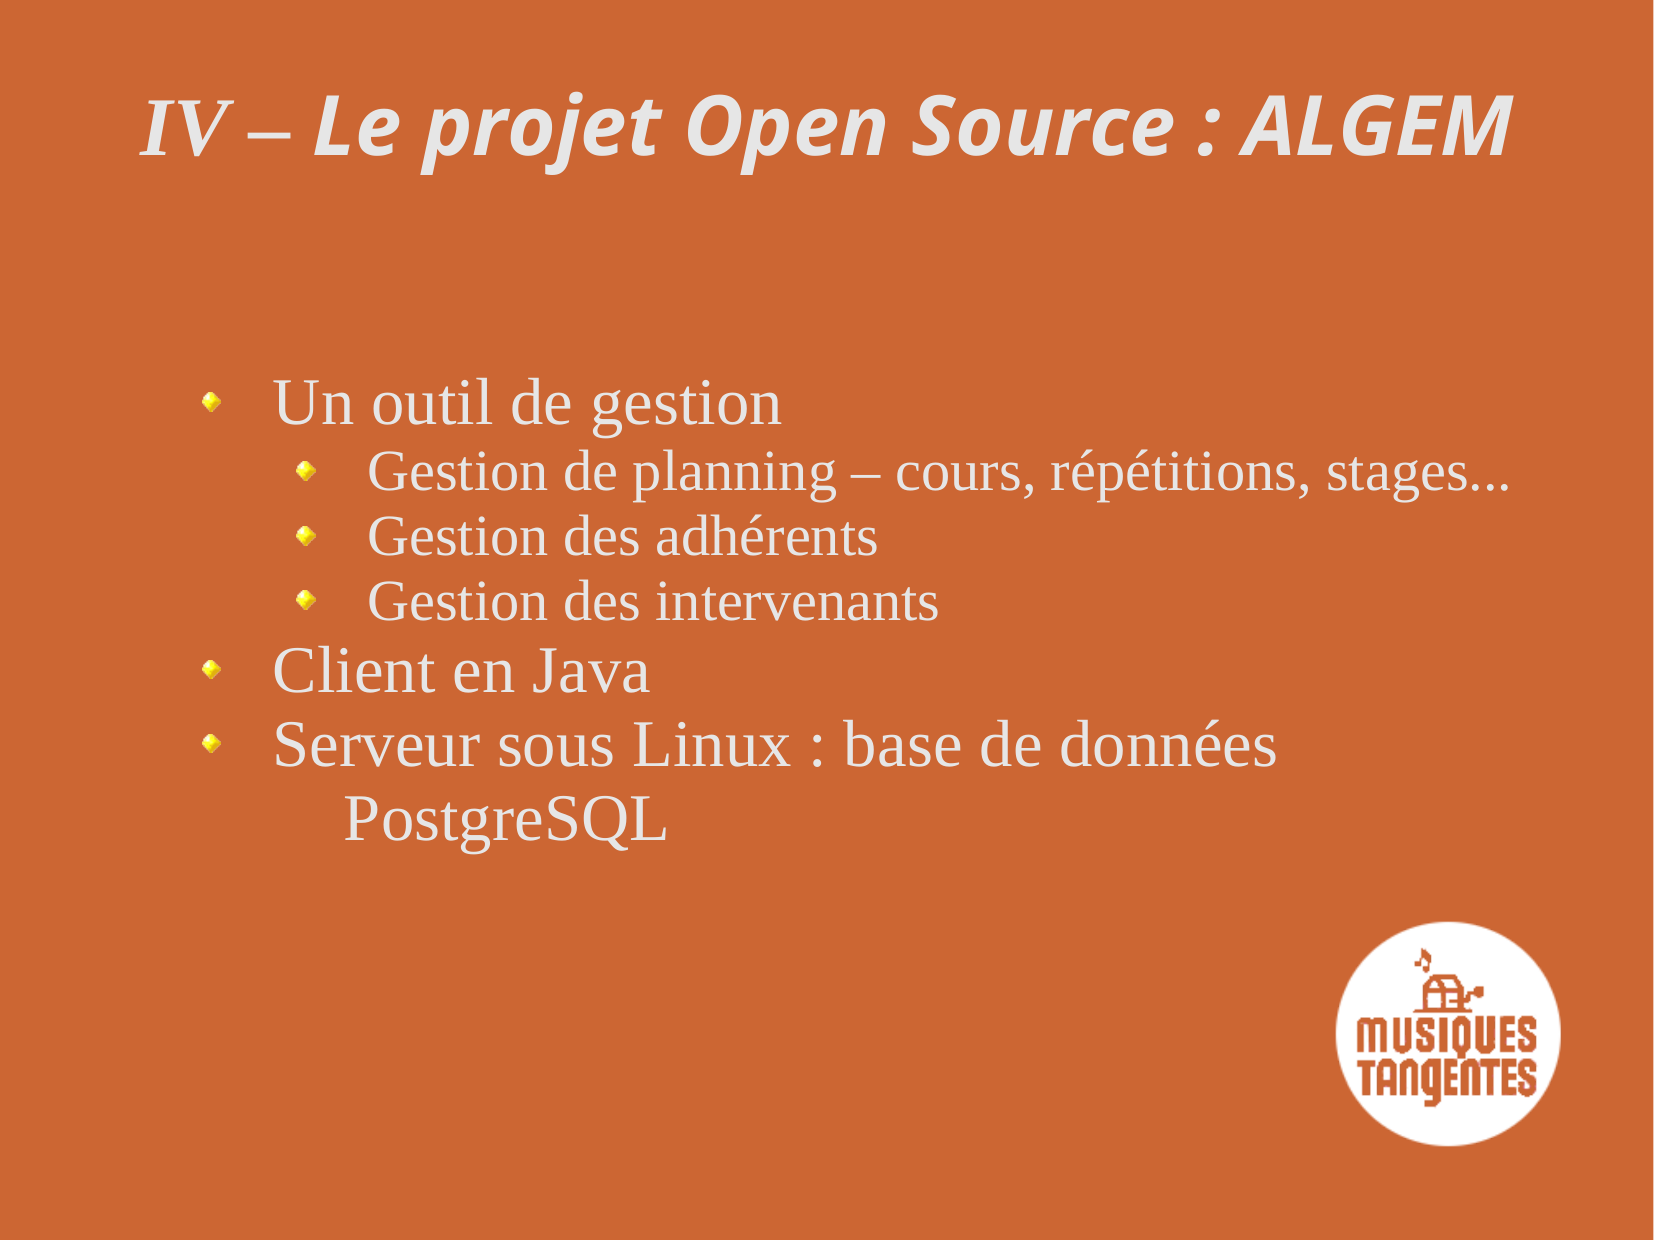

# IV – Le projet Open Source : ALGEM
Un outil de gestion
Gestion de planning – cours, répétitions, stages...
Gestion des adhérents
Gestion des intervenants
Client en Java
Serveur sous Linux : base de données PostgreSQL